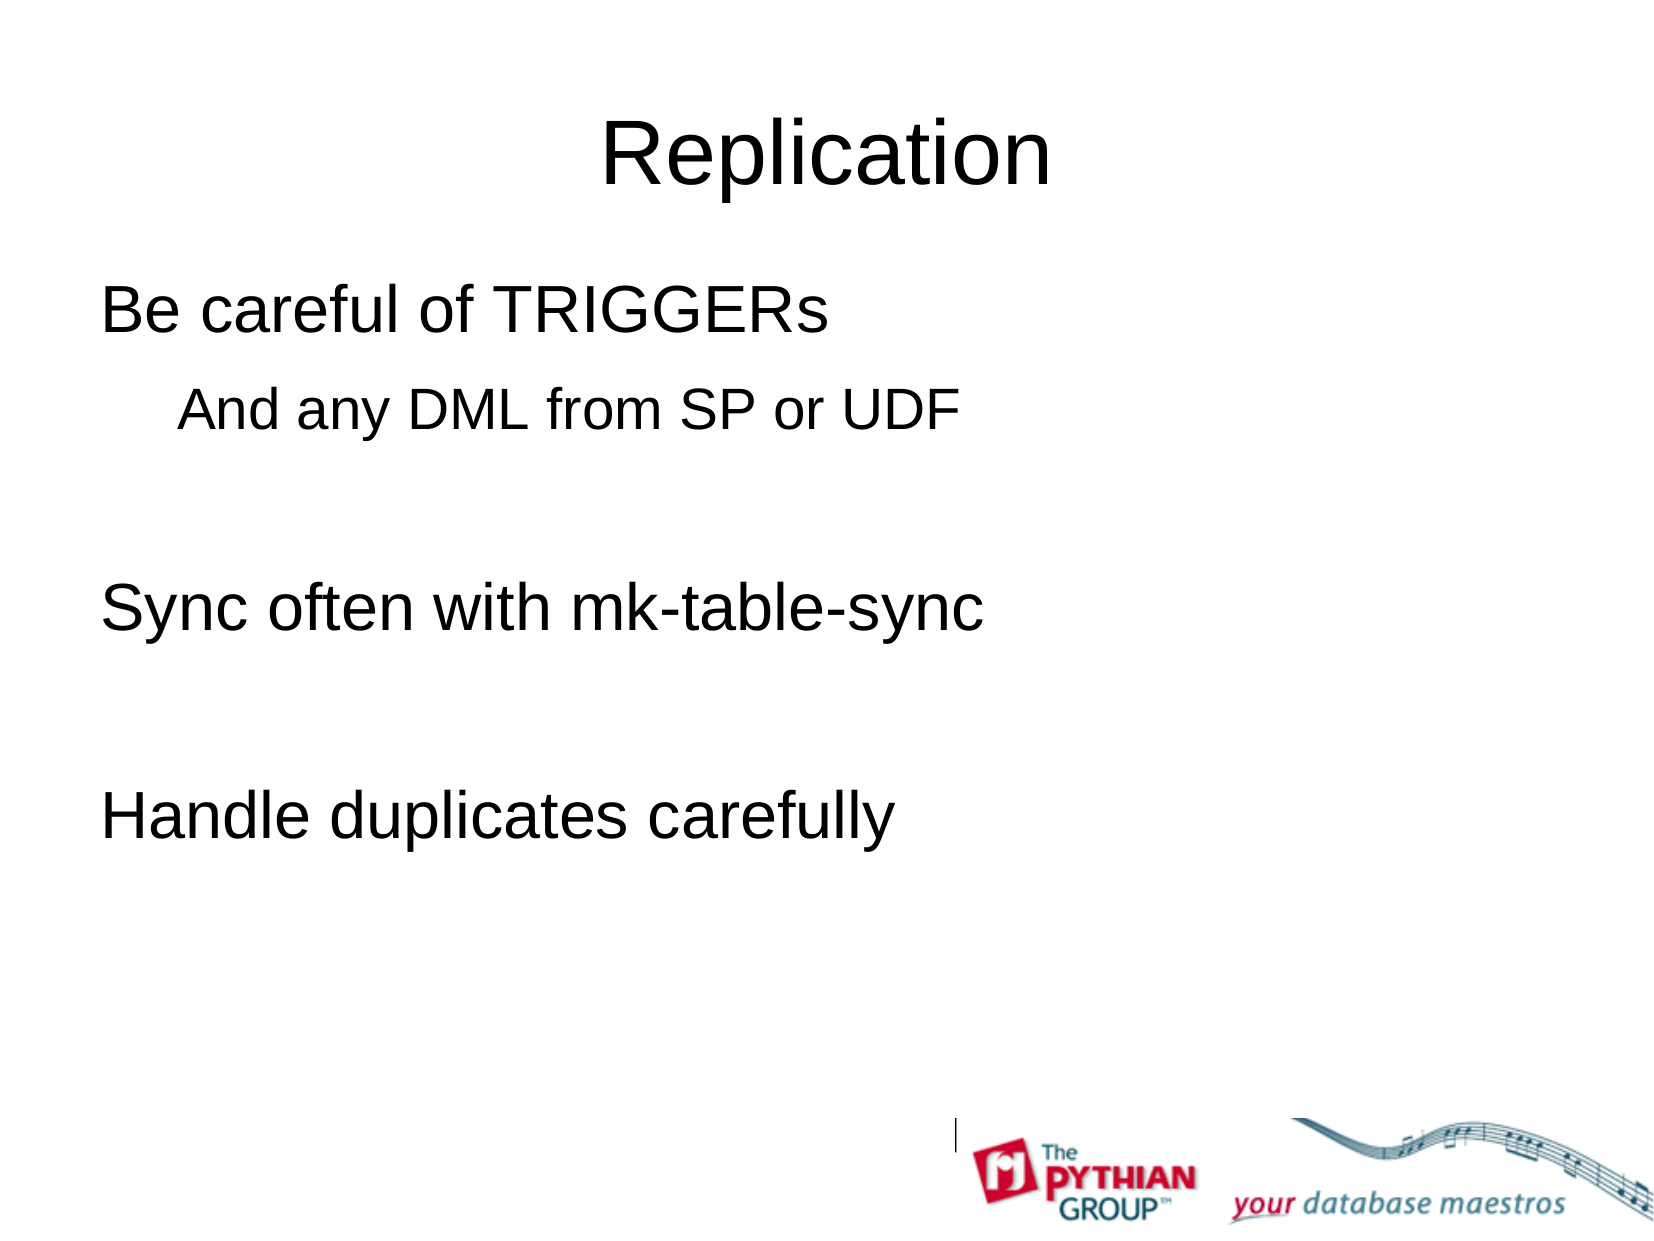

# Replication
Be careful of TRIGGERs
And any DML from SP or UDF
Sync often with mk-table-sync
Handle duplicates carefully